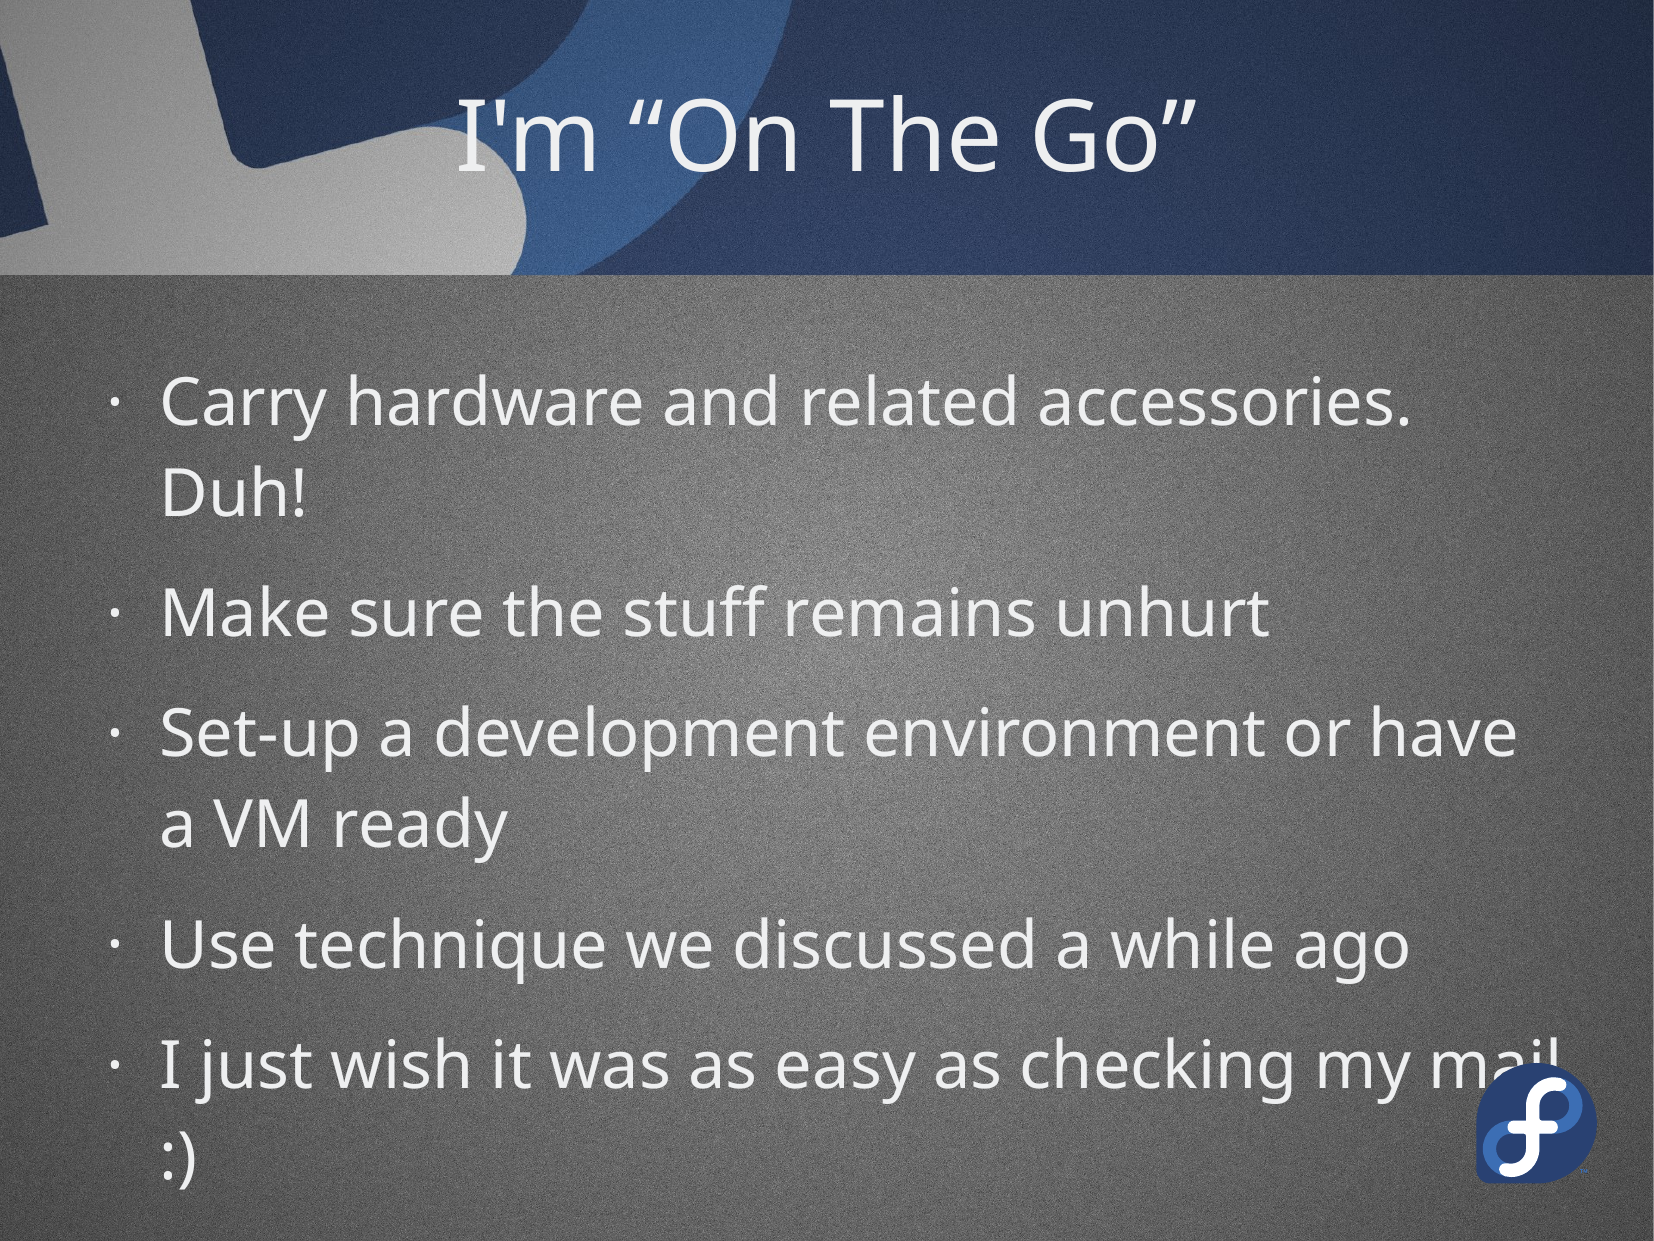

# I'm “On The Go”
Carry hardware and related accessories. Duh!
Make sure the stuff remains unhurt
Set-up a development environment or have a VM ready
Use technique we discussed a while ago
I just wish it was as easy as checking my mail :)